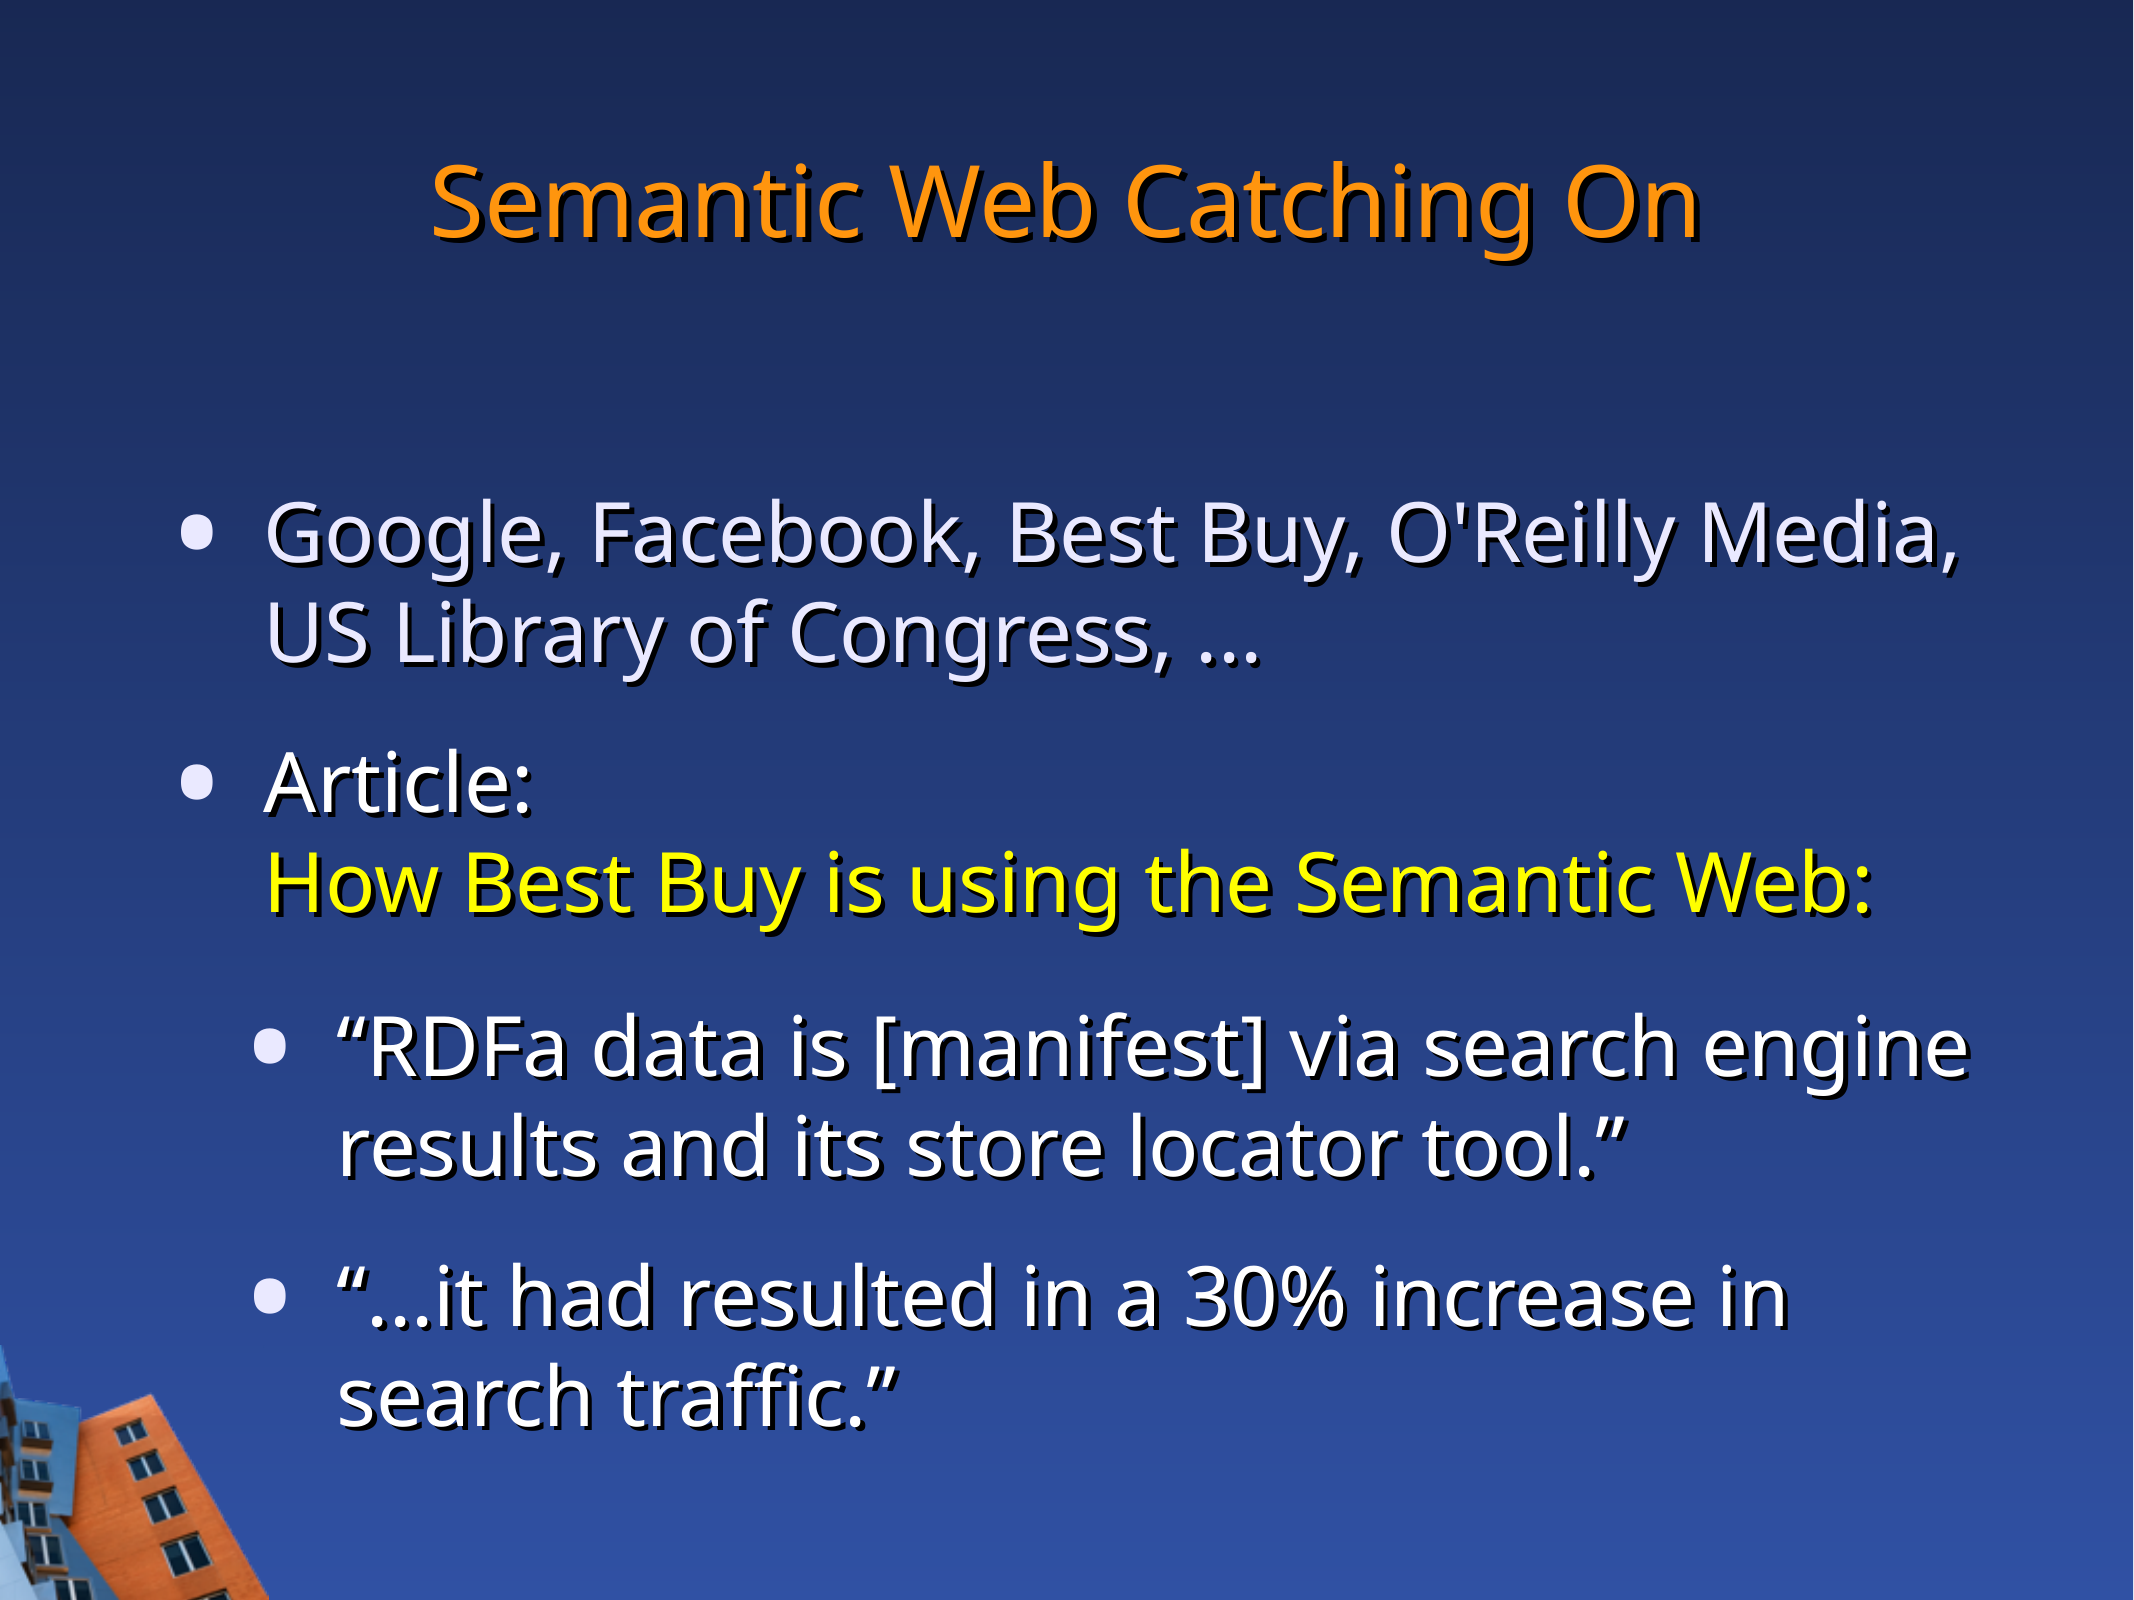

# Semantic Web Catching On
Google, Facebook, Best Buy, O'Reilly Media, US Library of Congress, ...
Article: How Best Buy is using the Semantic Web:
“RDFa data is [manifest] via search engine results and its store locator tool.”
“...it had resulted in a 30% increase in search traffic.”